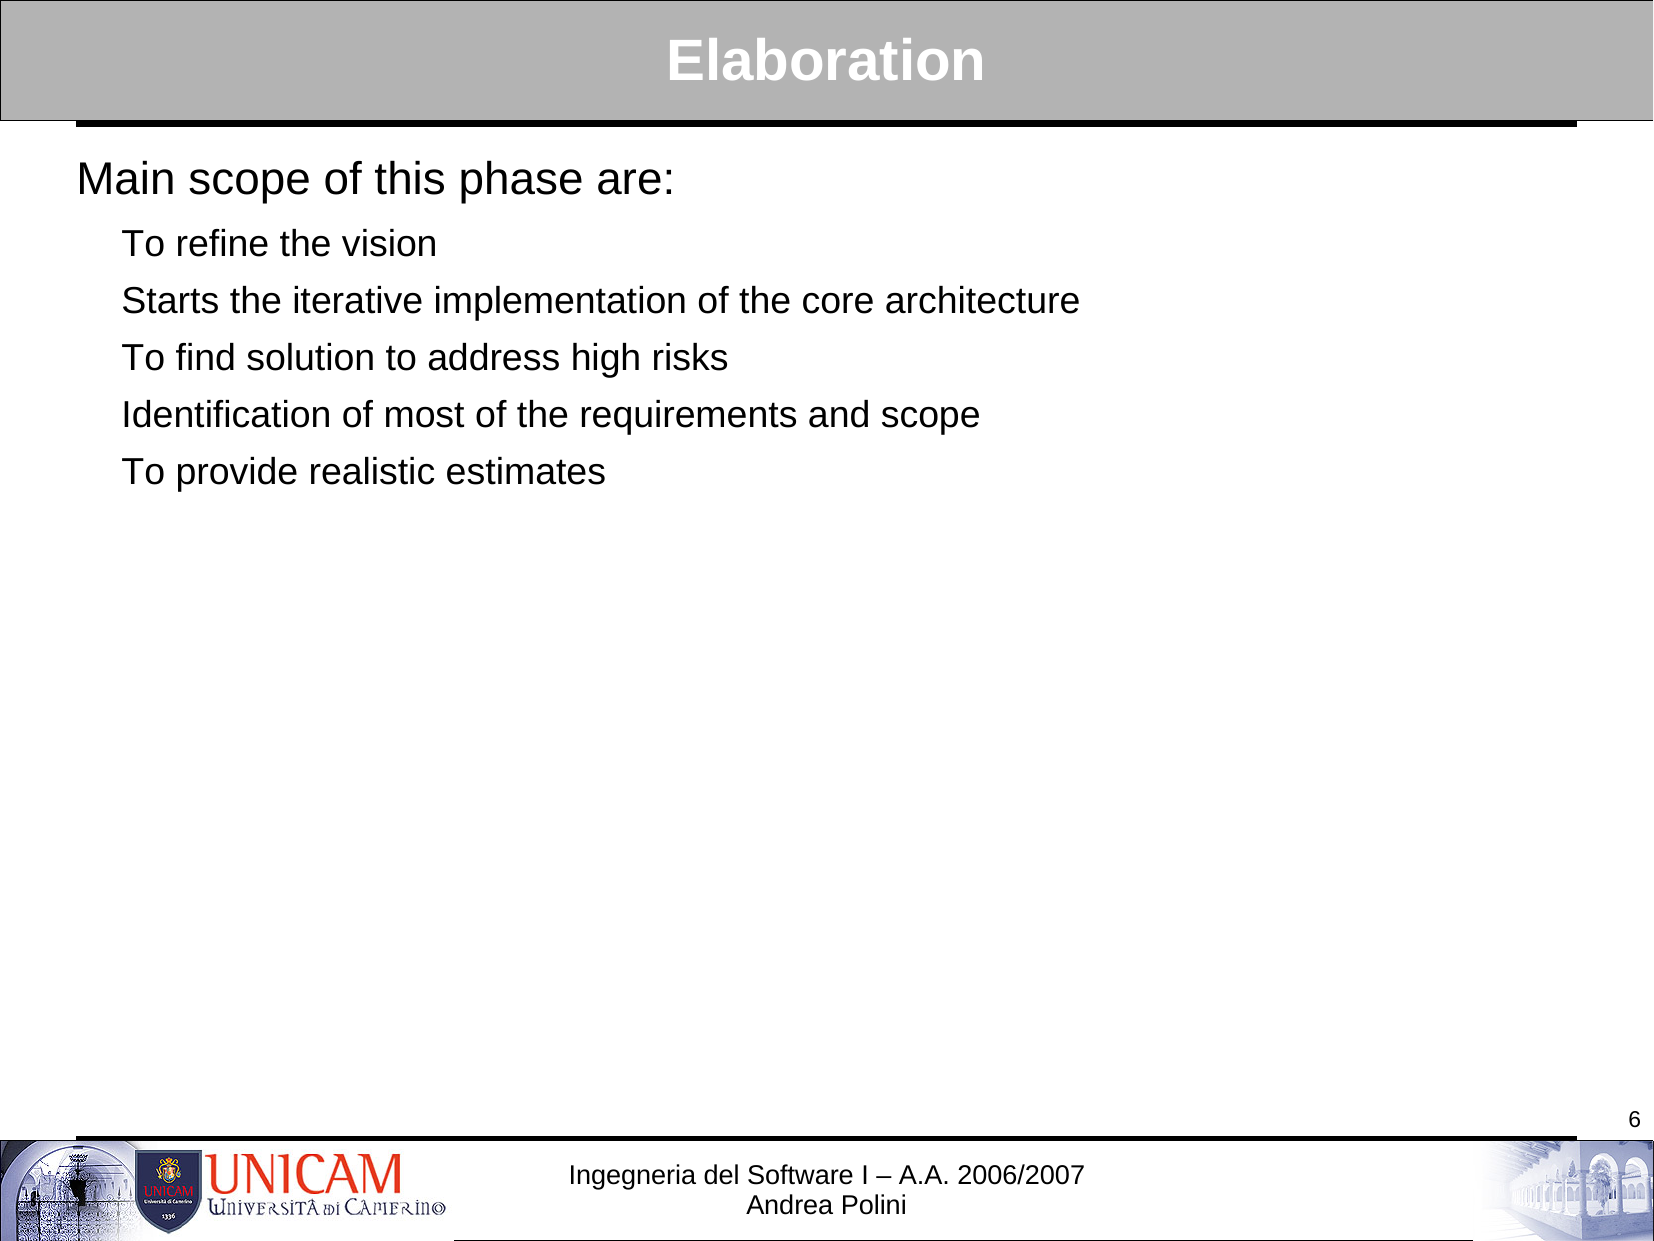

# Elaboration
Main scope of this phase are:
To refine the vision
Starts the iterative implementation of the core architecture
To find solution to address high risks
Identification of most of the requirements and scope
To provide realistic estimates
6